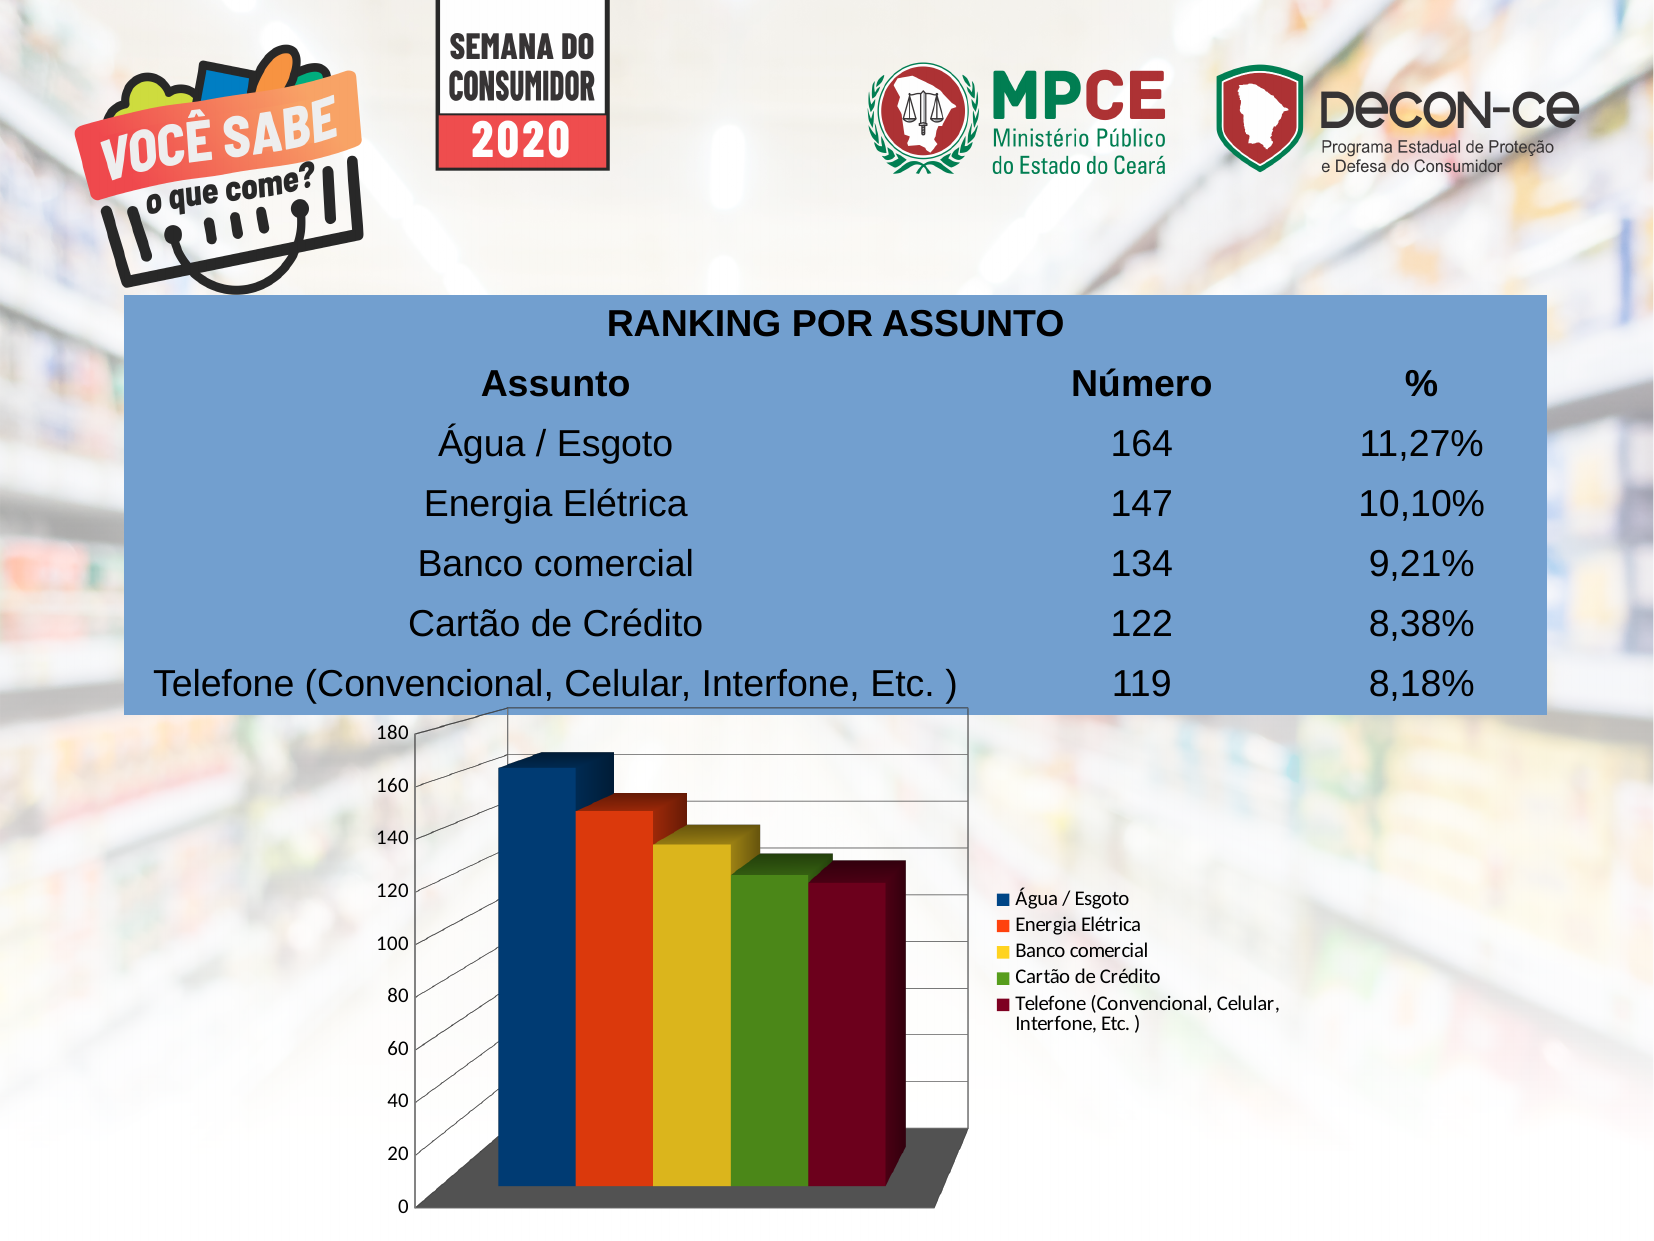

| RANKING POR ASSUNTO | | |
| --- | --- | --- |
| Assunto | Número | % |
| Água / Esgoto | 164 | 11,27% |
| Energia Elétrica | 147 | 10,10% |
| Banco comercial | 134 | 9,21% |
| Cartão de Crédito | 122 | 8,38% |
| Telefone (Convencional, Celular, Interfone, Etc. ) | 119 | 8,18% |
[unsupported chart]